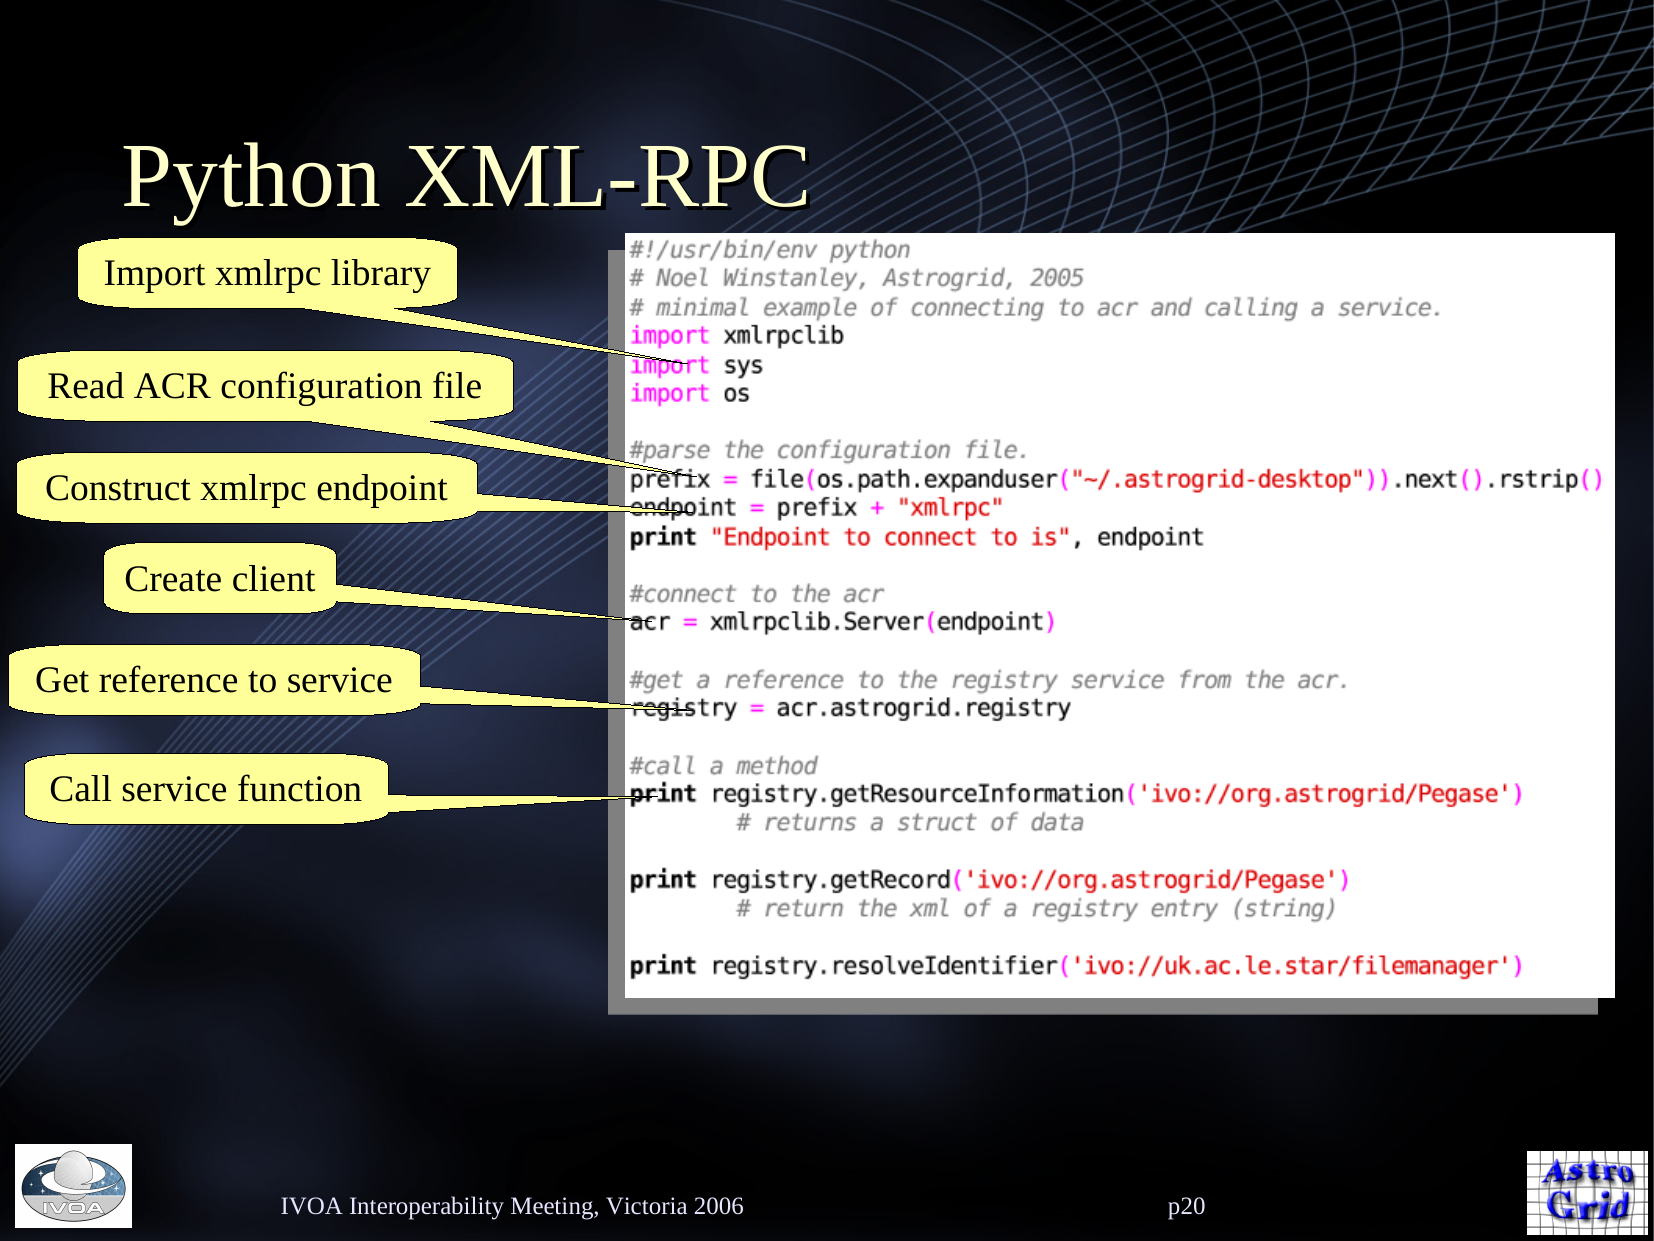

# Python XML-RPC
Import xmlrpc library
Read ACR configuration file
Construct xmlrpc endpoint
Create client
Get reference to service
Call service function